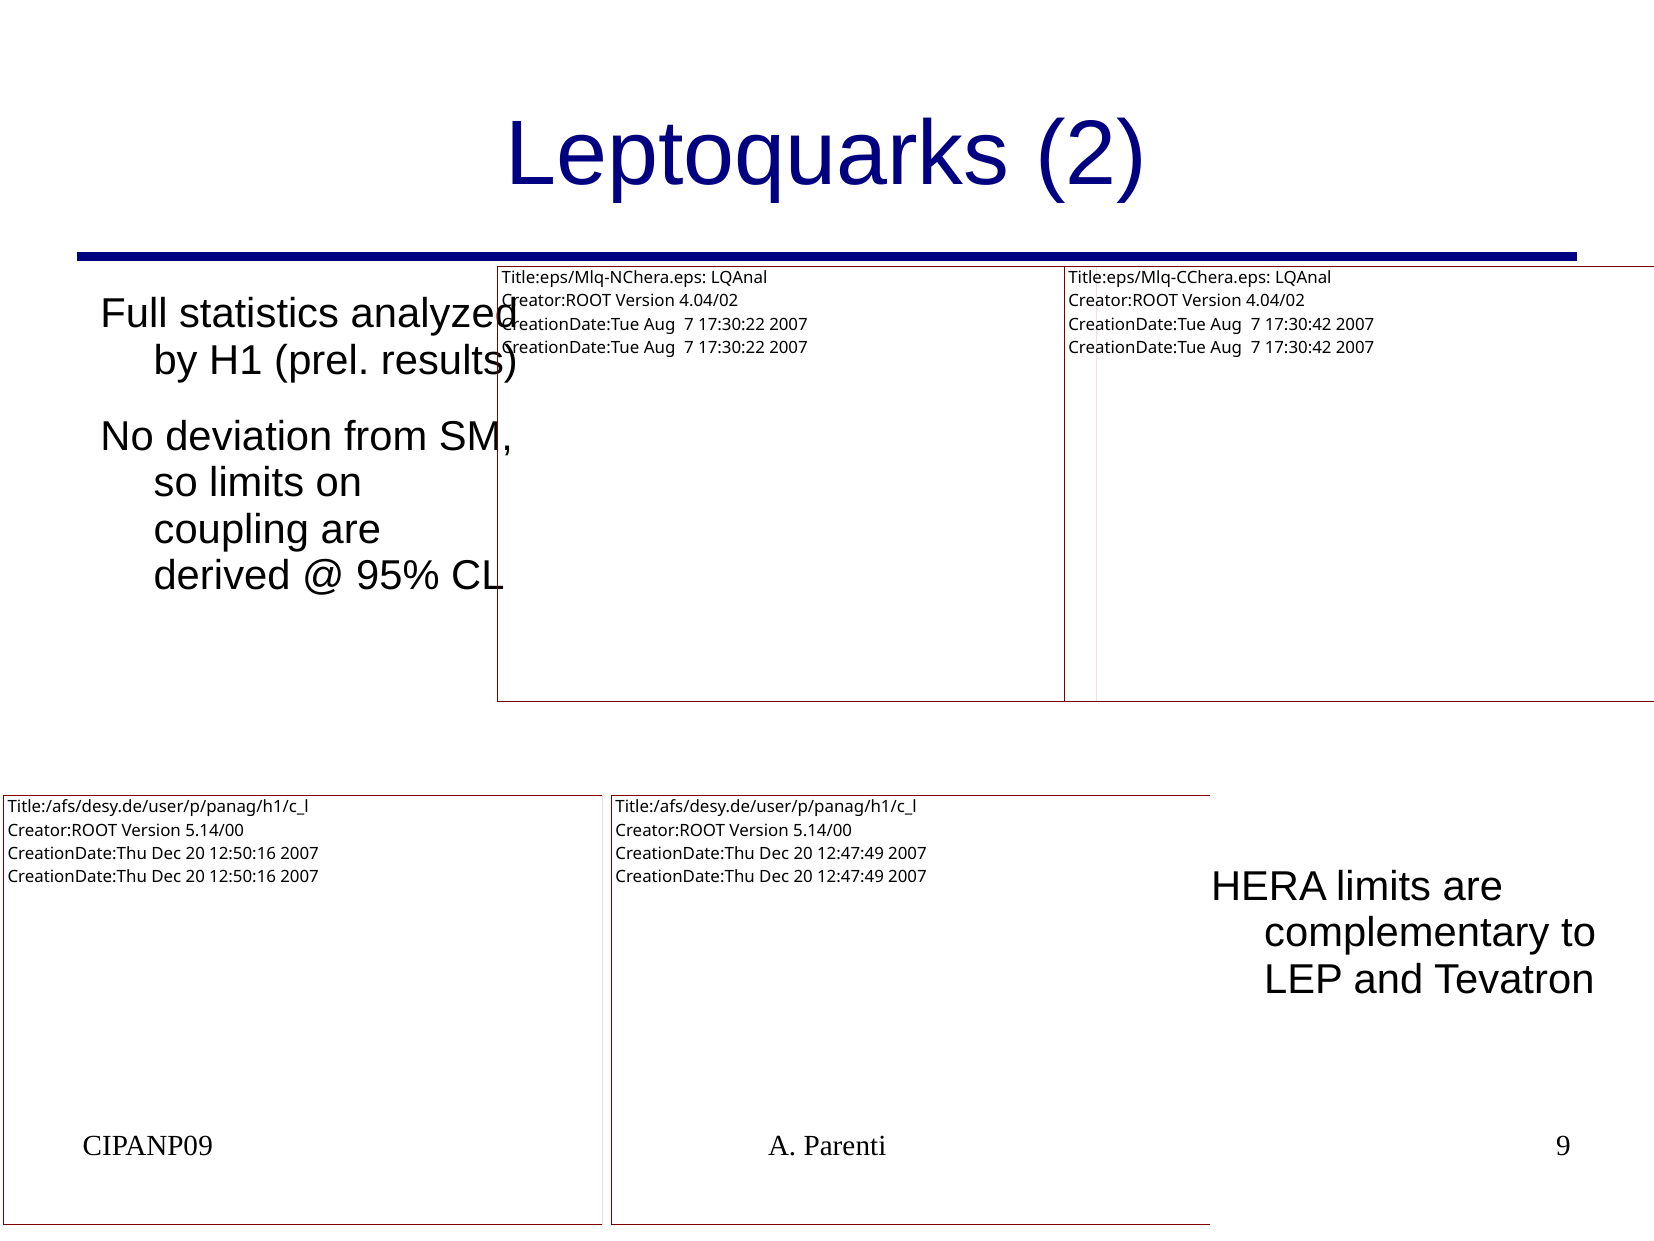

# Leptoquarks (2)
Full statistics analyzed by H1 (prel. results)
No deviation from SM, so limits on coupling are derived @ 95% CL
HERA limits are complementary to LEP and Tevatron
9